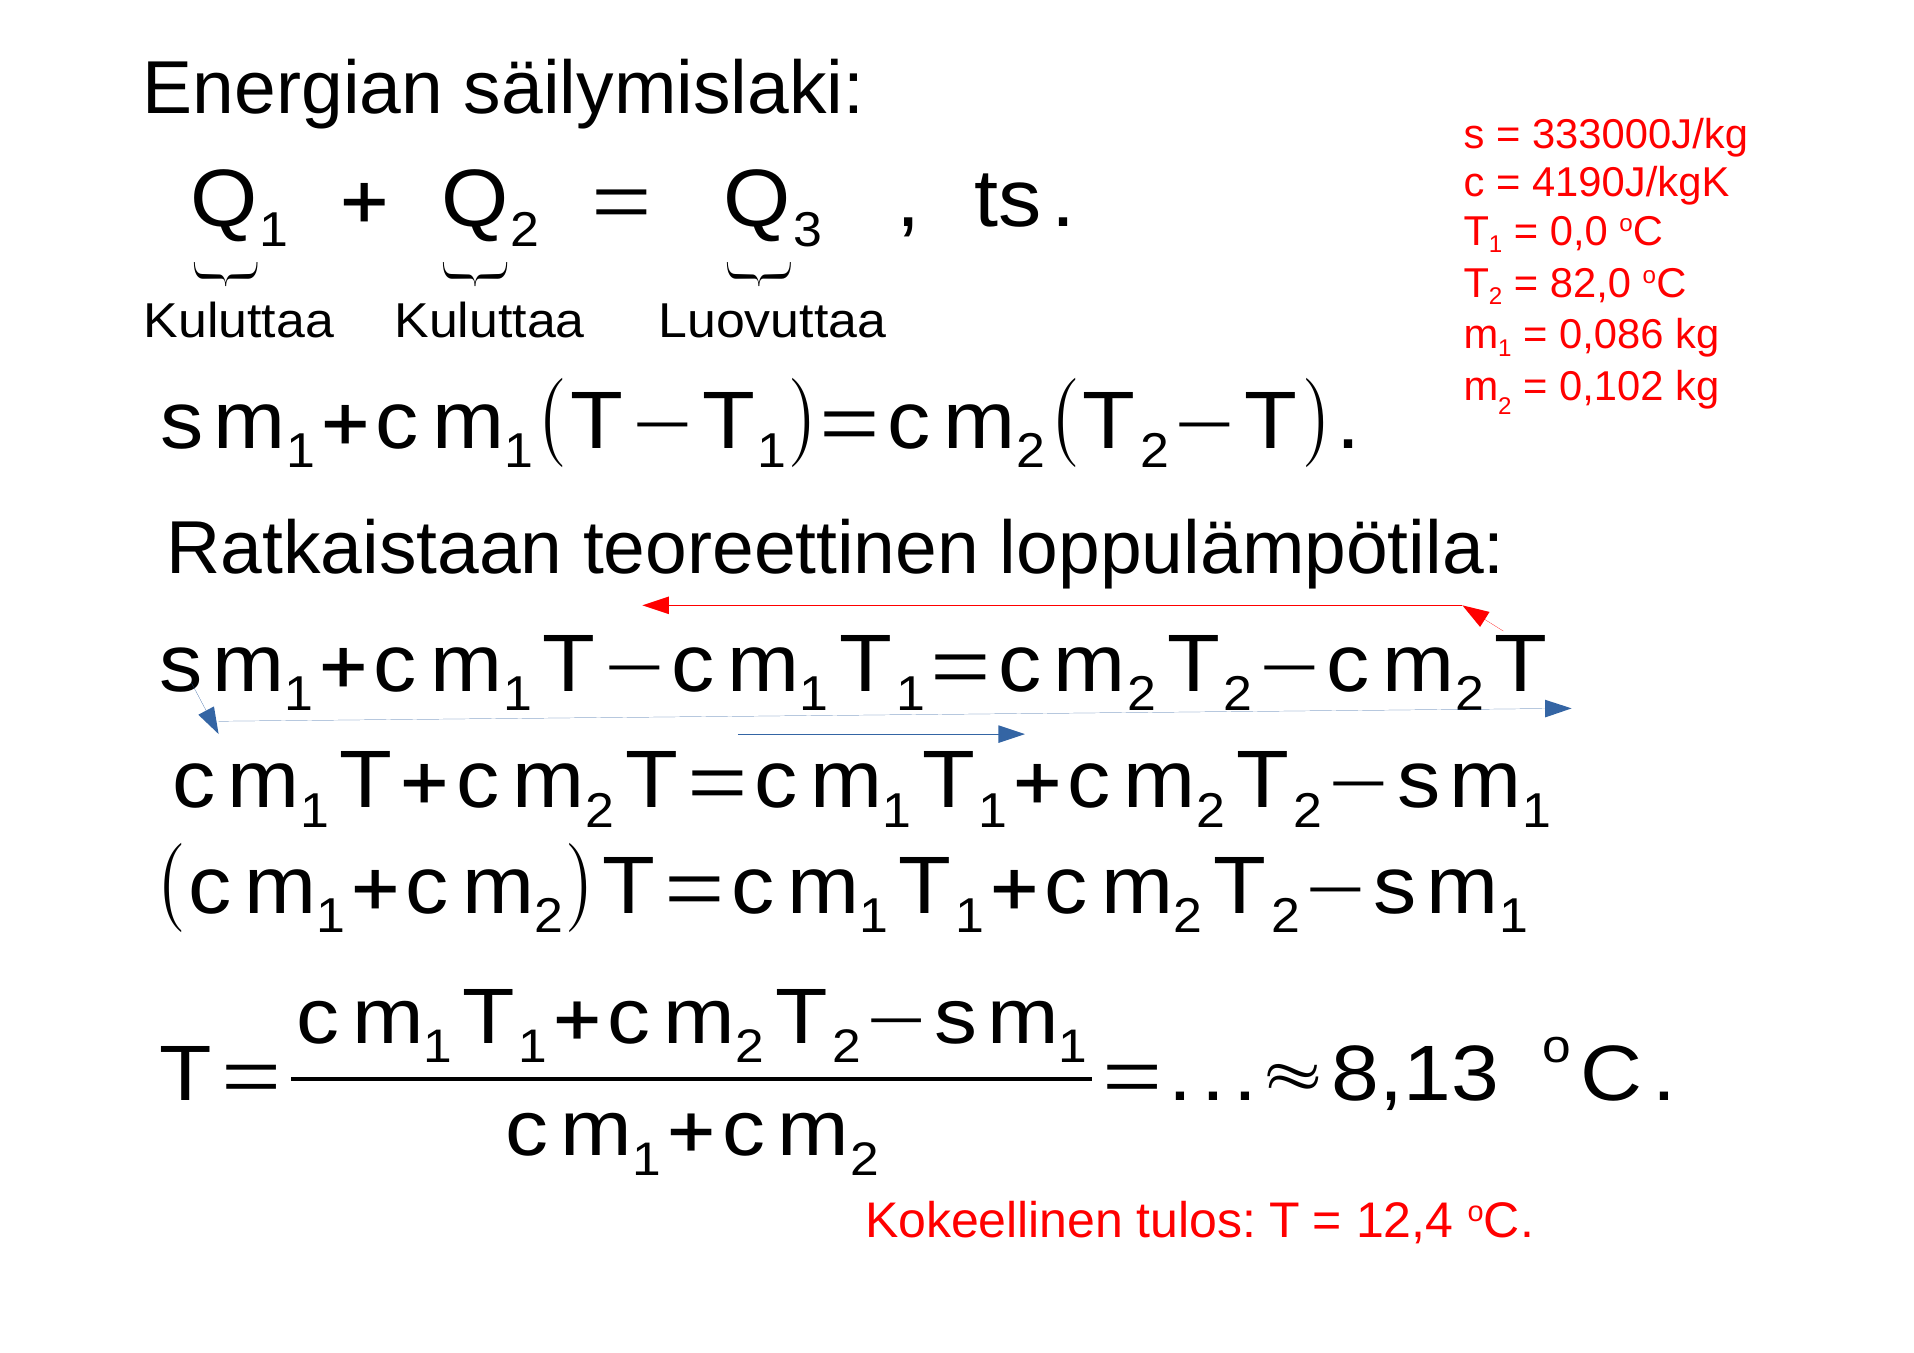

Energian säilymislaki:
s = 333000J/kg
c = 4190J/kgK
T1 = 0,0 oC
T2 = 82,0 oC
m1 = 0,086 kg
m2 = 0,102 kg
Ratkaistaan teoreettinen loppulämpötila:
Kokeellinen tulos: T = 12,4 oC.